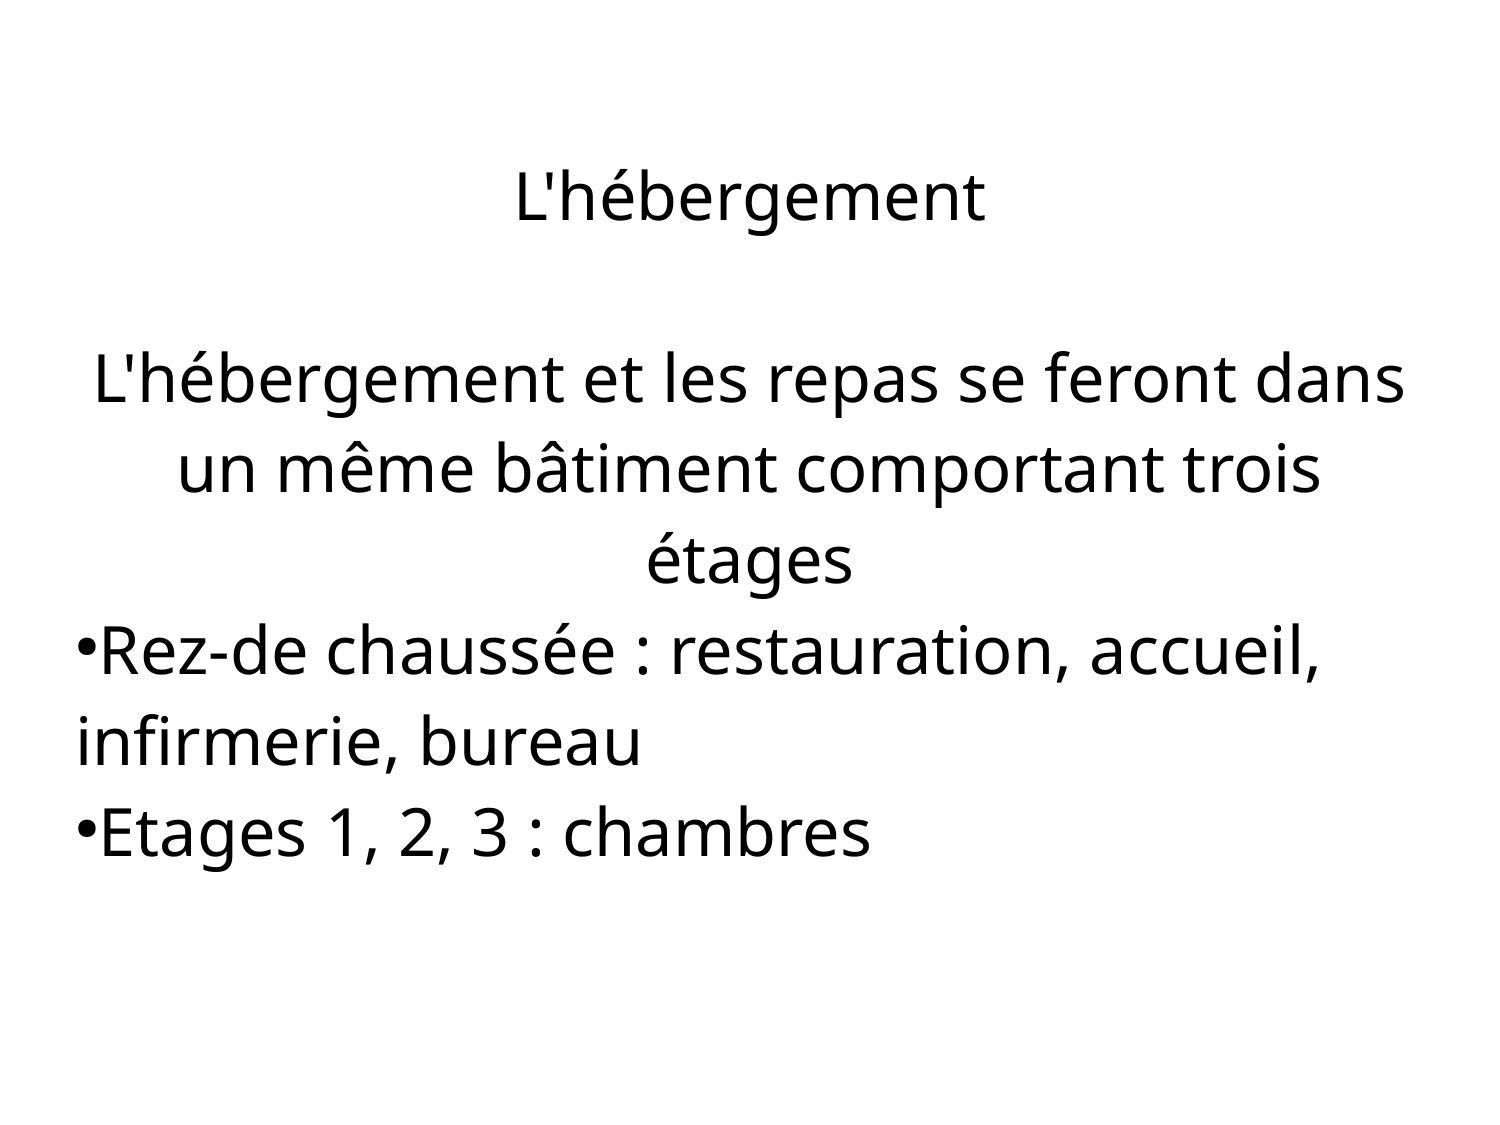

# L'hébergement
L'hébergement et les repas se feront dans un même bâtiment comportant trois étages
Rez-de chaussée : restauration, accueil, infirmerie, bureau
Etages 1, 2, 3 : chambres